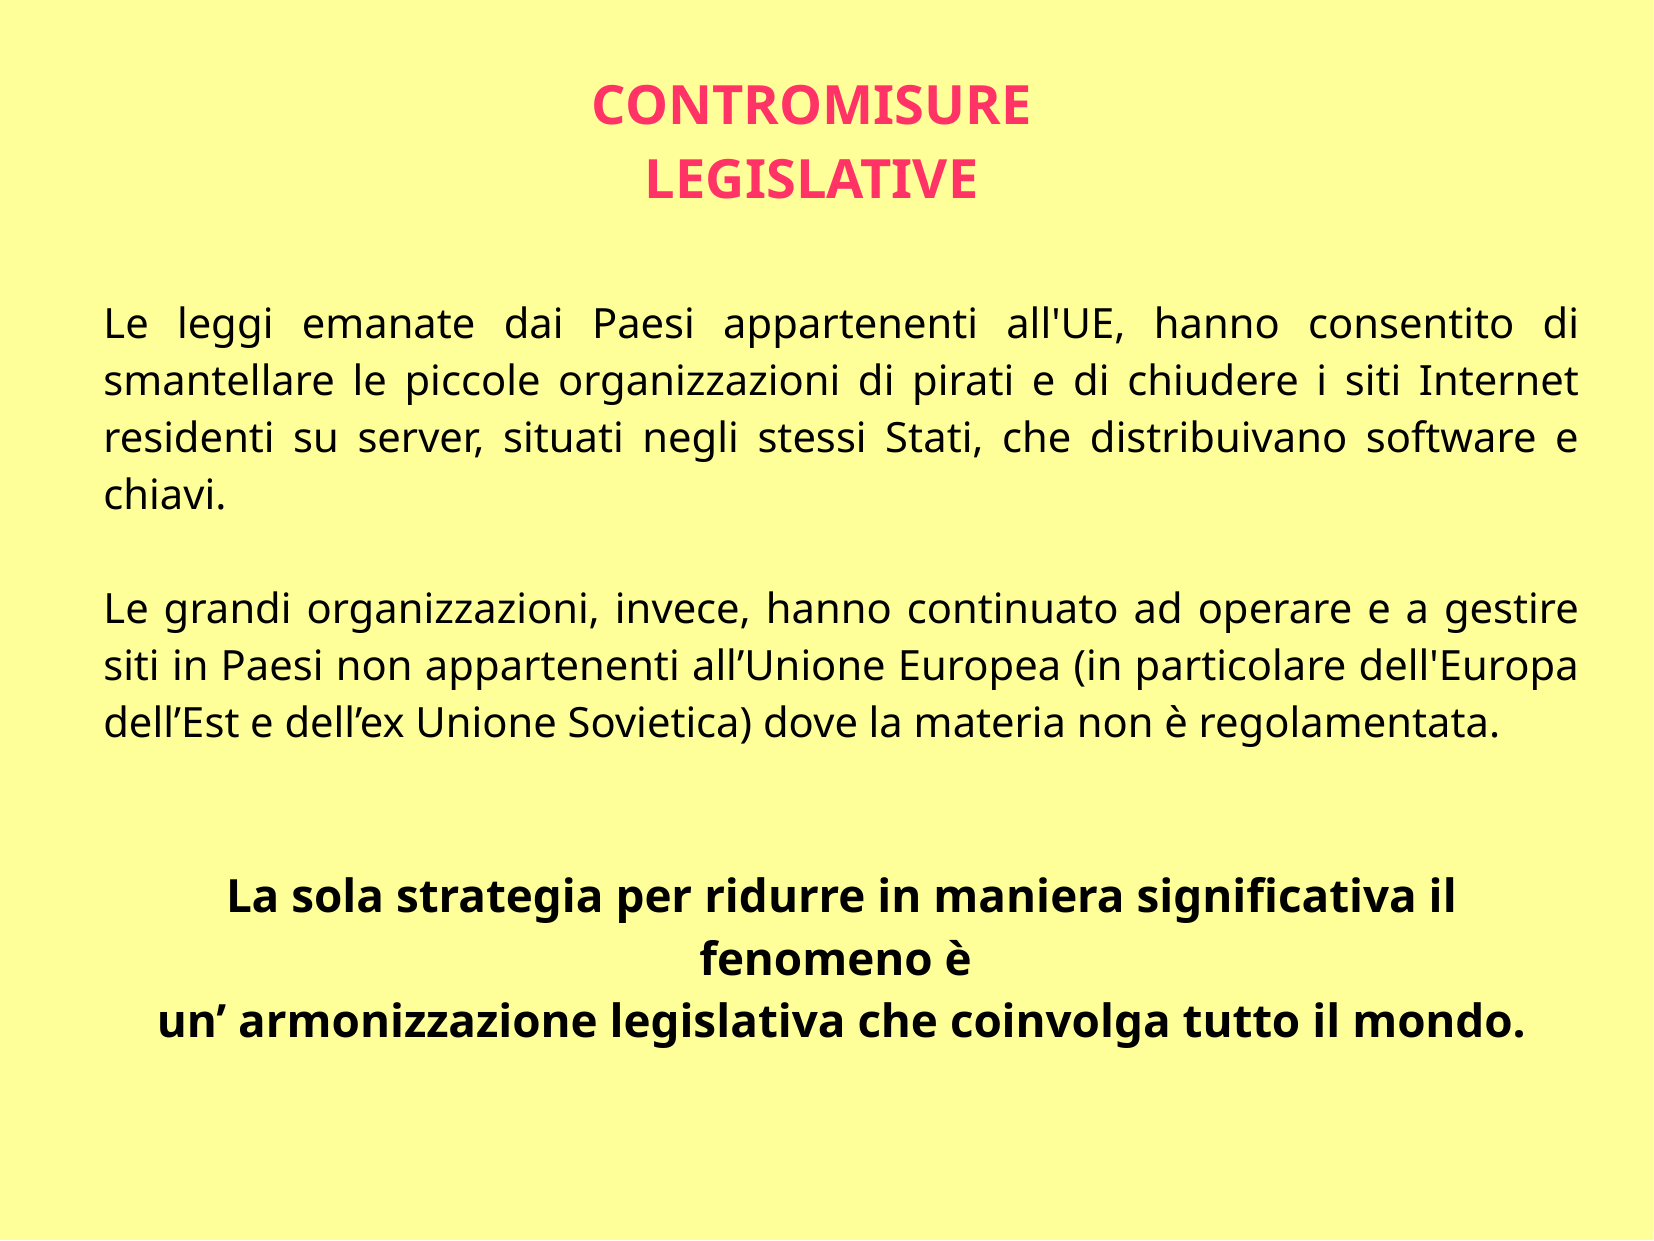

CONTROMISURE
LEGISLATIVE
Le leggi emanate dai Paesi appartenenti all'UE, hanno consentito di smantellare le piccole organizzazioni di pirati e di chiudere i siti Internet residenti su server, situati negli stessi Stati, che distribuivano software e chiavi.
Le grandi organizzazioni, invece, hanno continuato ad operare e a gestire siti in Paesi non appartenenti all’Unione Europea (in particolare dell'Europa dell’Est e dell’ex Unione Sovietica) dove la materia non è regolamentata.
La sola strategia per ridurre in maniera significativa il fenomeno è
un’ armonizzazione legislativa che coinvolga tutto il mondo.